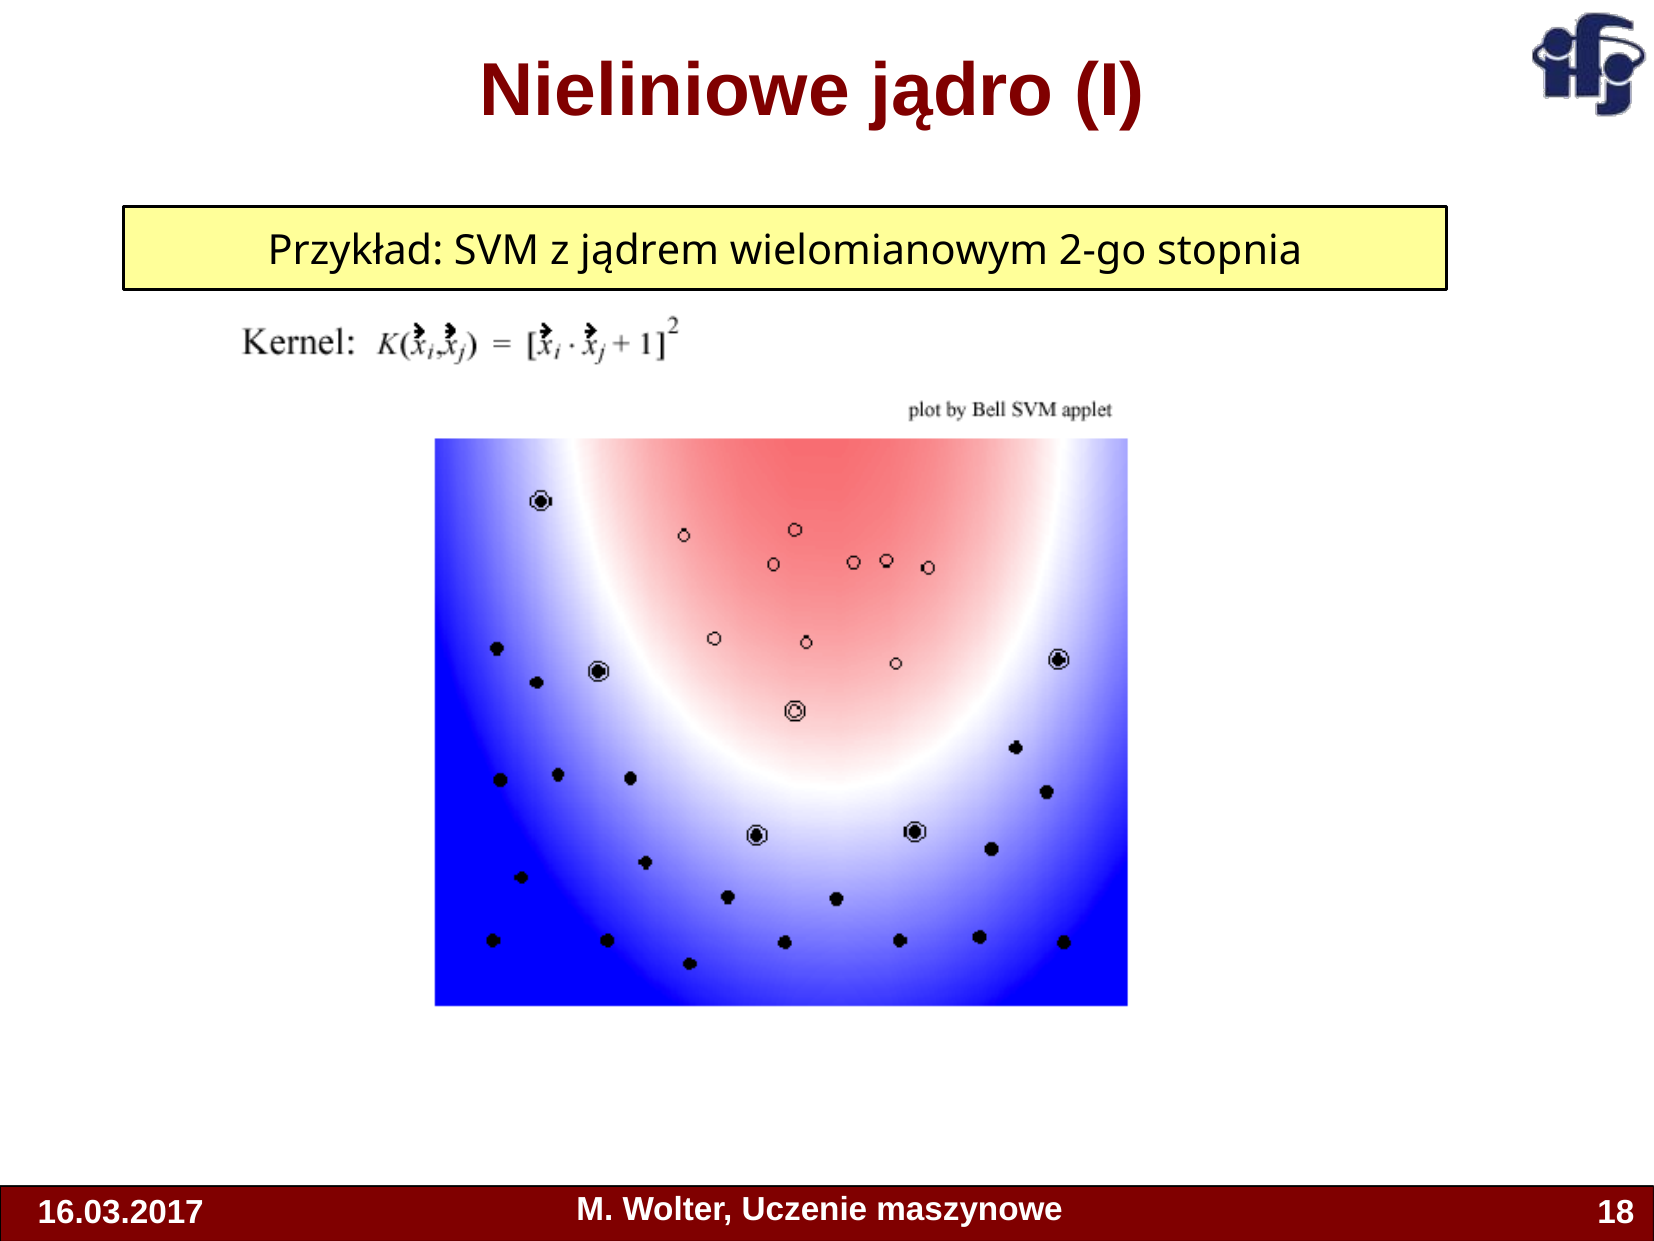

# Nieliniowe jądro (I)
Przykład: SVM z jądrem wielomianowym 2-go stopnia
7.11.2007
Marcin Wolter, "Support Vector Machines"